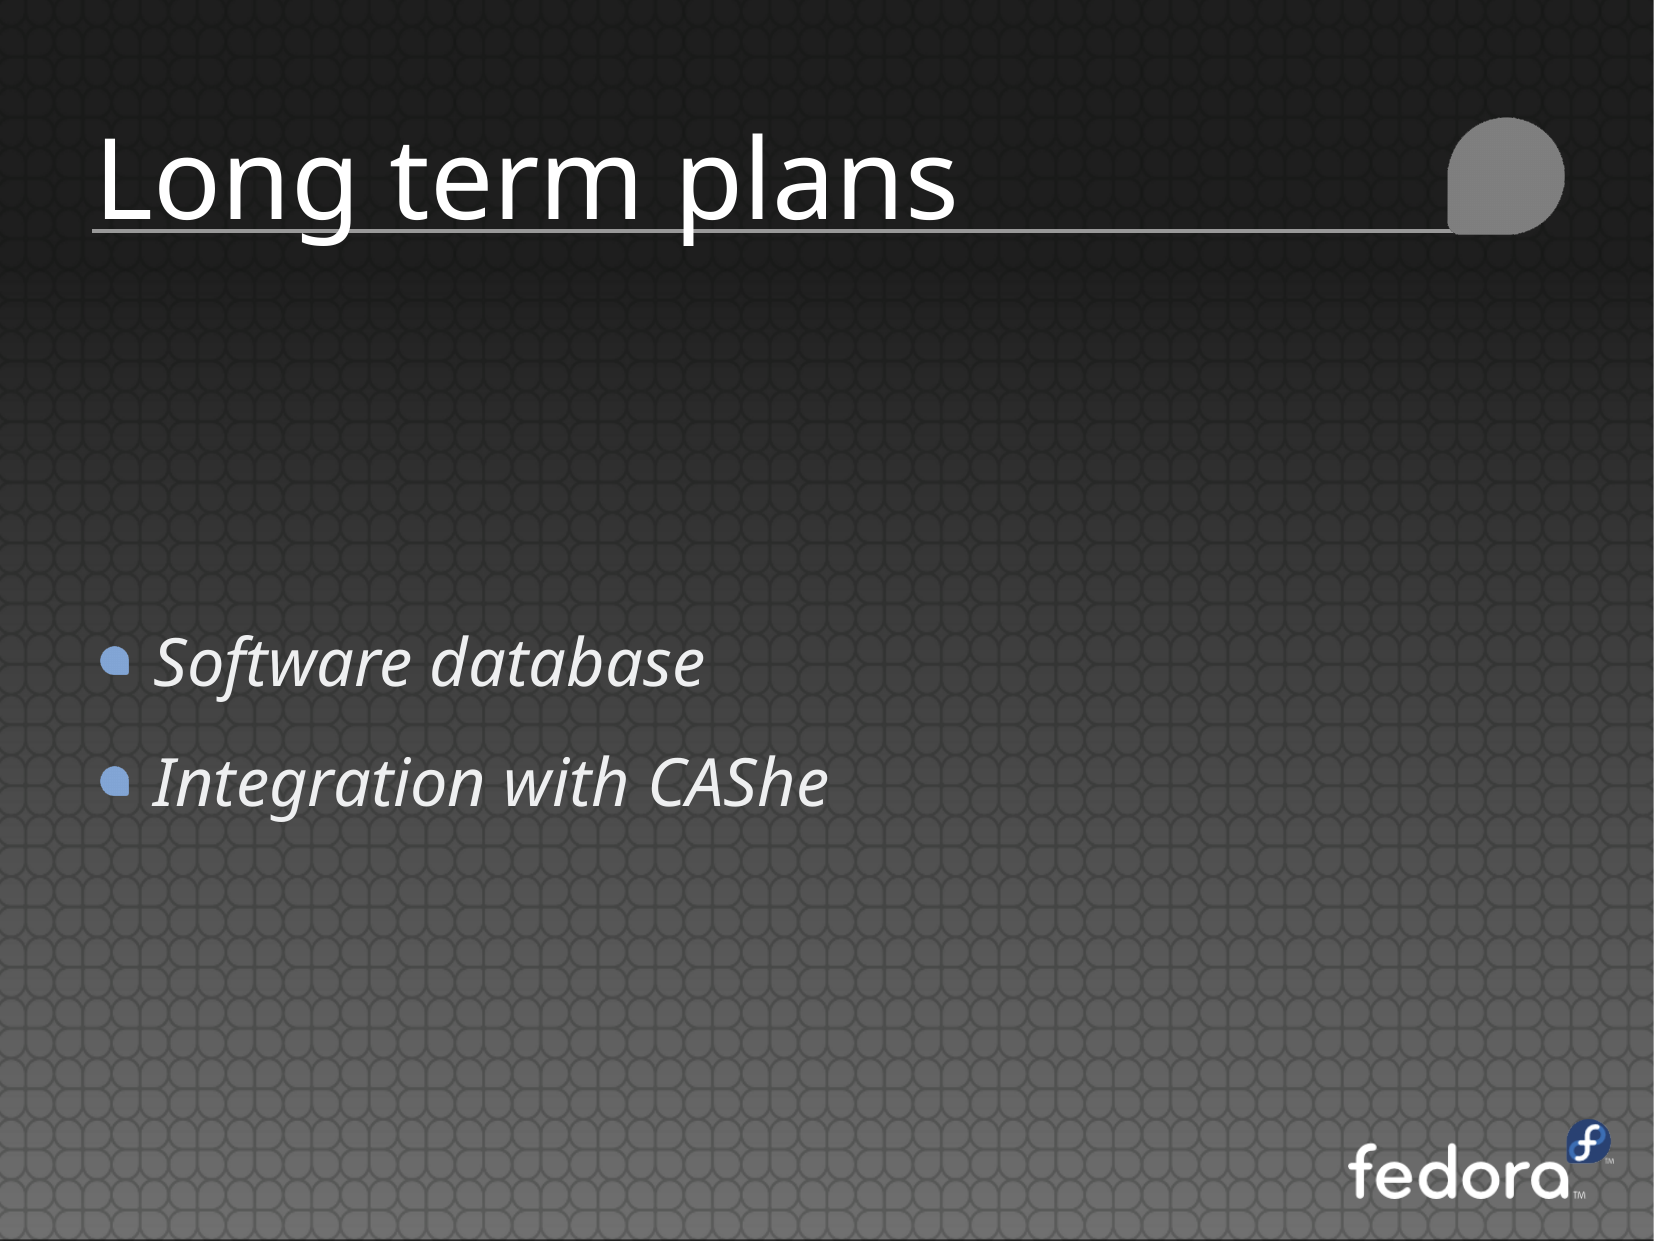

Long term plans
# Software database
Integration with CAShe